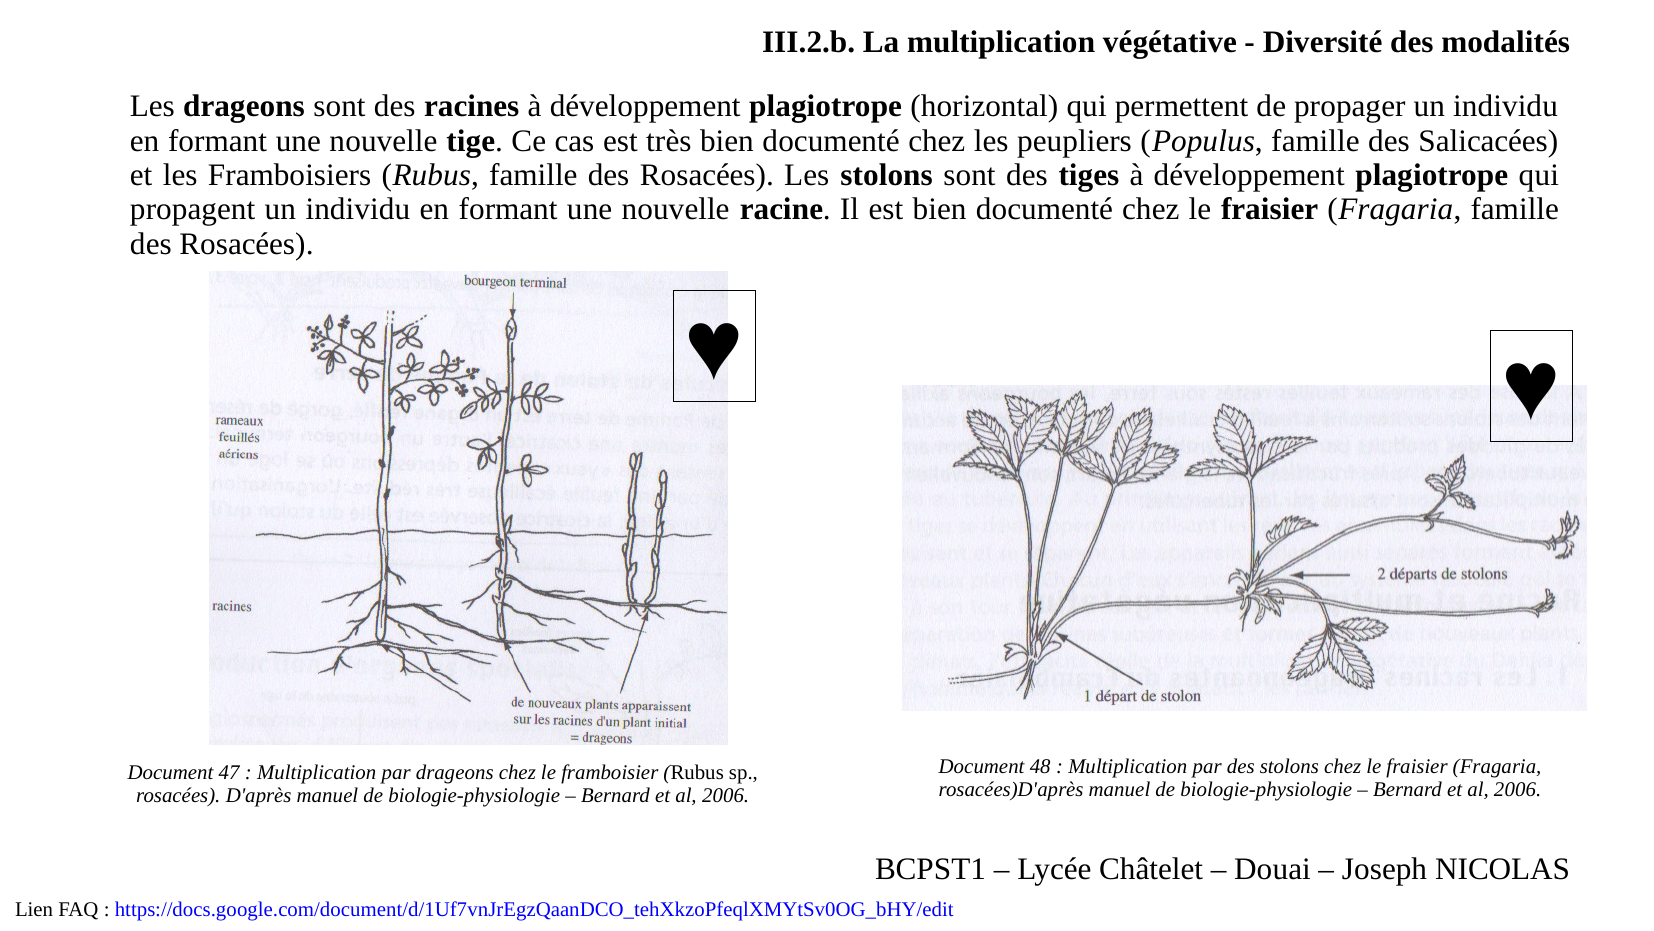

III.2.b. La multiplication végétative - Diversité des modalités
Les drageons sont des racines à développement plagiotrope (horizontal) qui permettent de propager un individu en formant une nouvelle tige. Ce cas est très bien documenté chez les peupliers (Populus, famille des Salicacées) et les Framboisiers (Rubus, famille des Rosacées). Les stolons sont des tiges à développement plagiotrope qui propagent un individu en formant une nouvelle racine. Il est bien documenté chez le fraisier (Fragaria, famille des Rosacées).
♥
♥
Document 48 : Multiplication par des stolons chez le fraisier (Fragaria, rosacées)D'après manuel de biologie-physiologie – Bernard et al, 2006.
Document 47 : Multiplication par drageons chez le framboisier (Rubus sp., rosacées). D'après manuel de biologie-physiologie – Bernard et al, 2006.
BCPST1 – Lycée Châtelet – Douai – Joseph NICOLAS
Lien FAQ : https://docs.google.com/document/d/1Uf7vnJrEgzQaanDCO_tehXkzoPfeqlXMYtSv0OG_bHY/edit